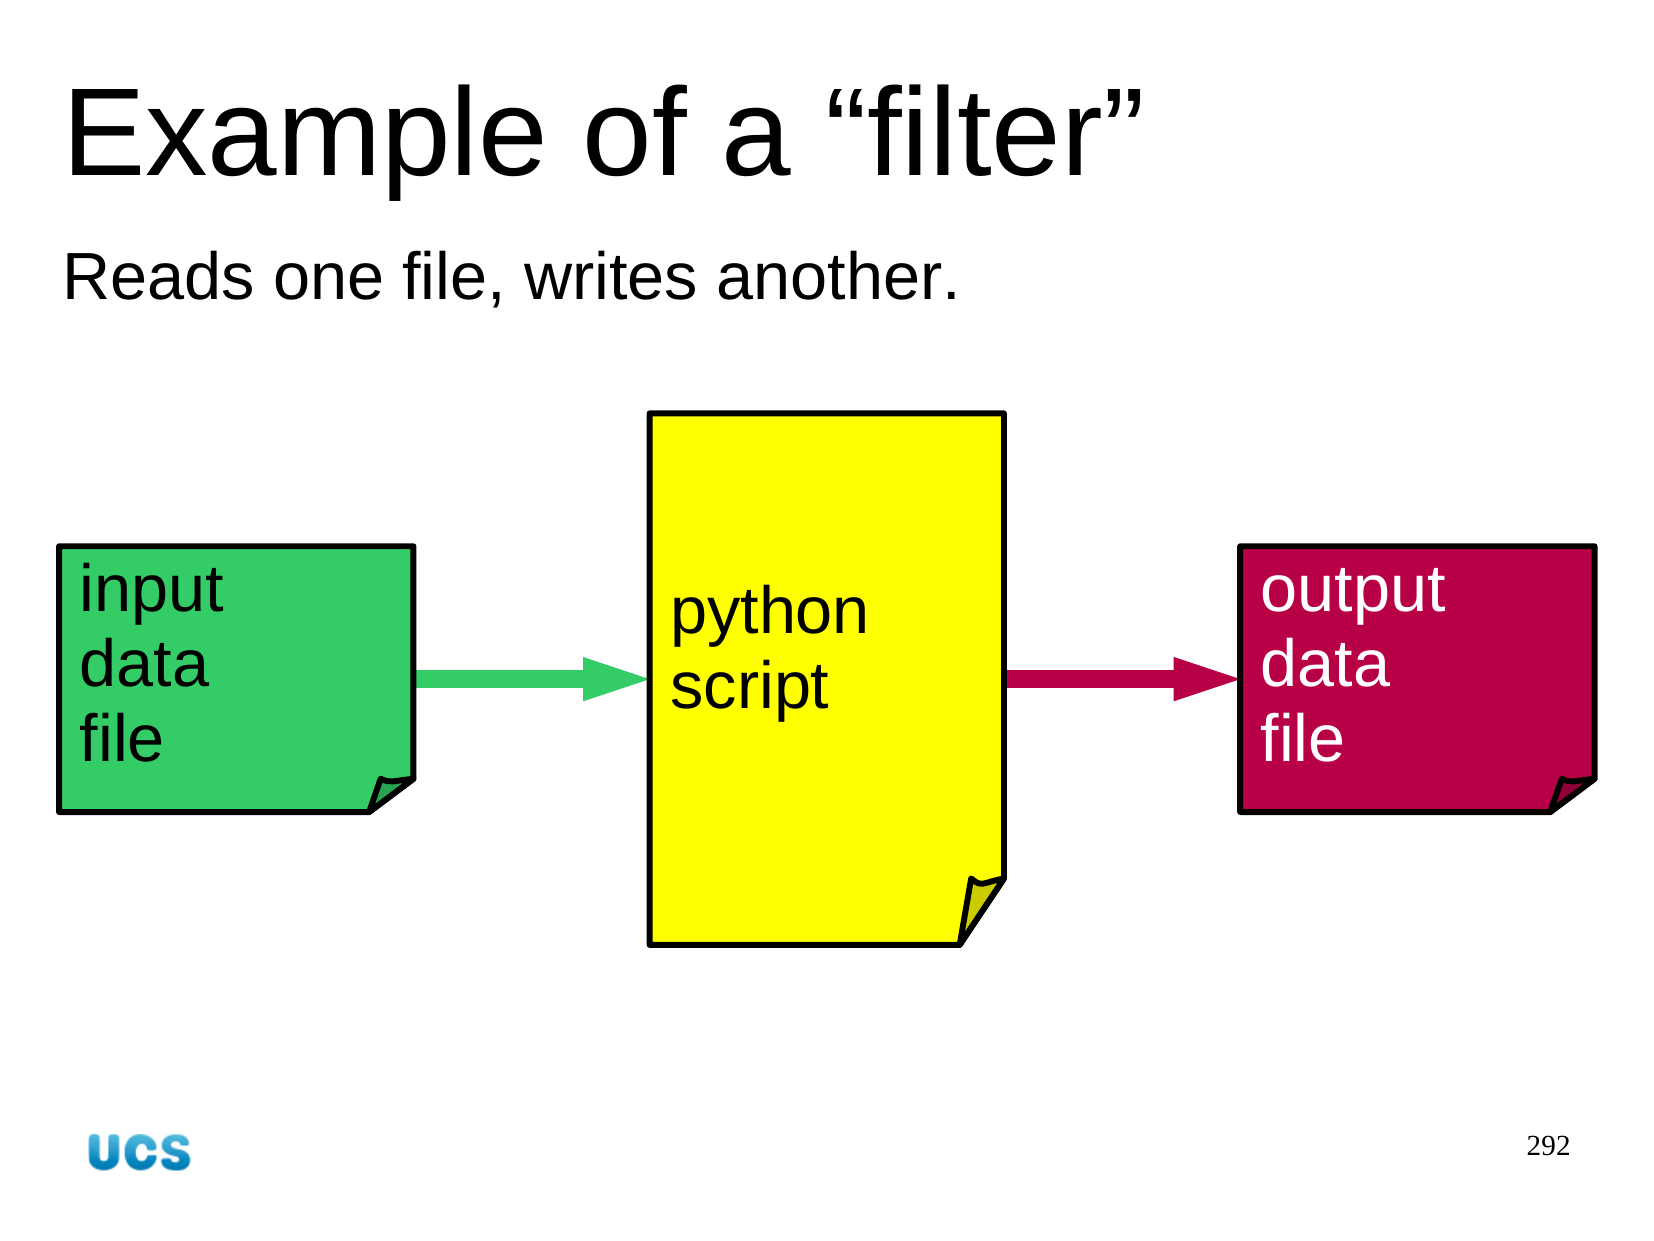

Example of a “filter”
Reads one file, writes another.
python
script
input
data
file
output
data
file
292